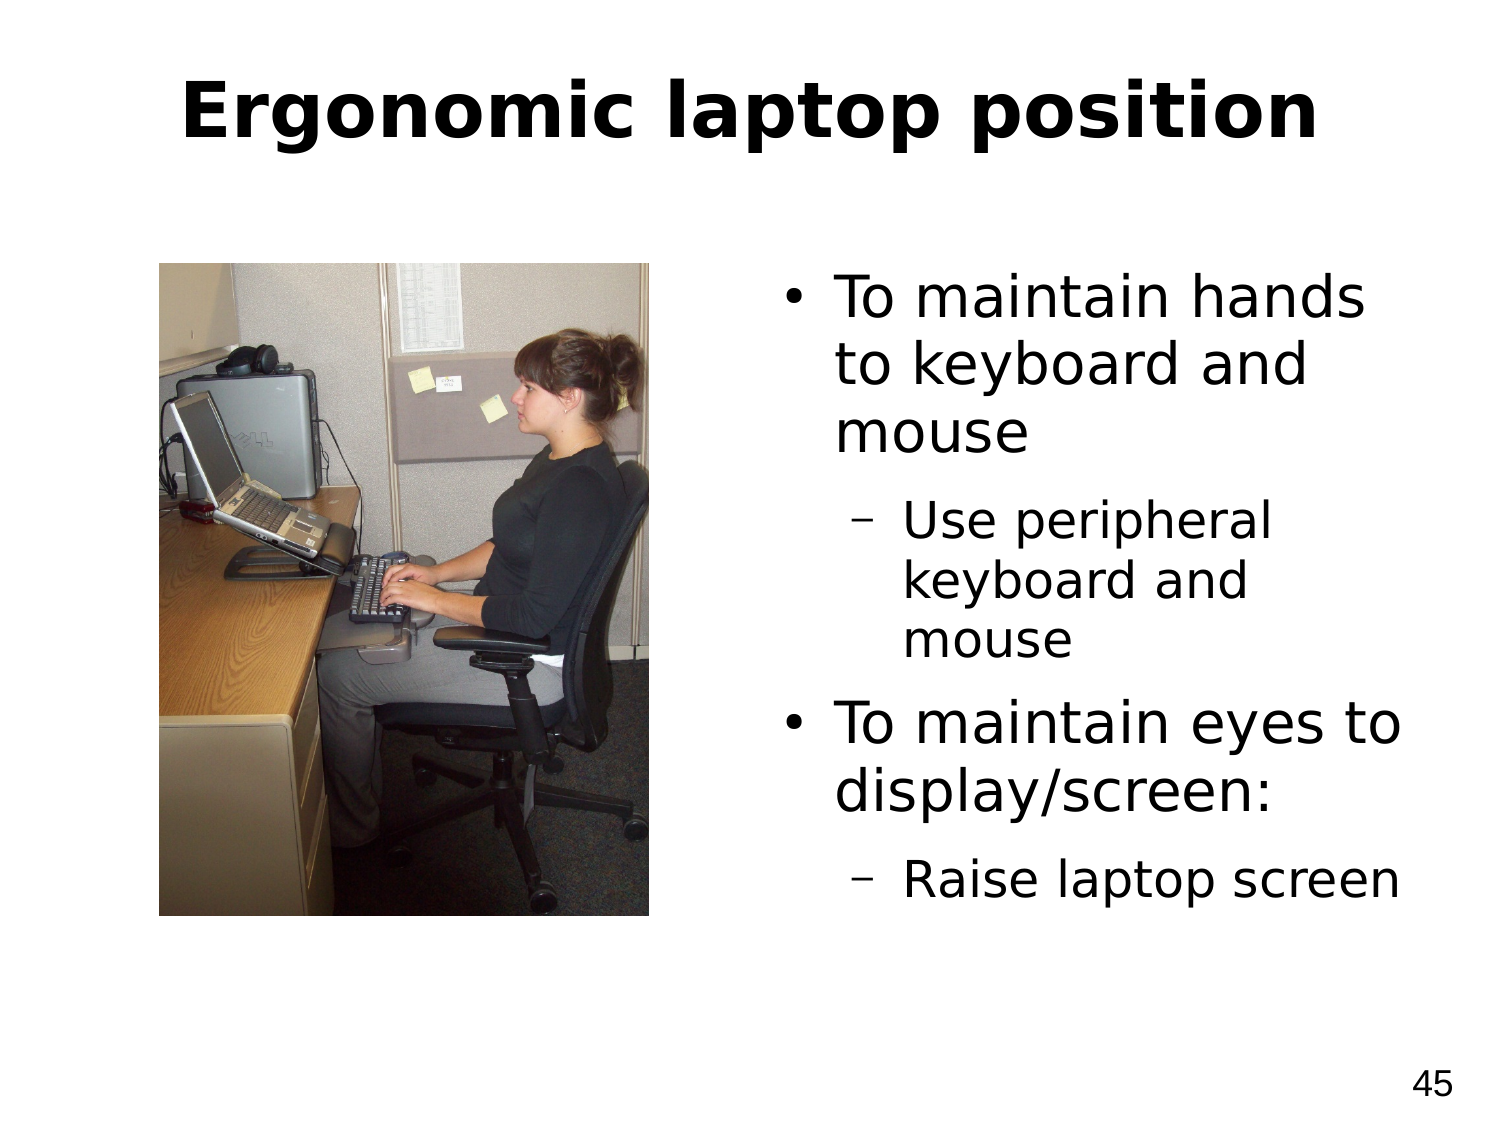

# Ergonomic laptop position
To maintain hands to keyboard and mouse
Use peripheral keyboard and mouse
To maintain eyes to display/screen:
Raise laptop screen